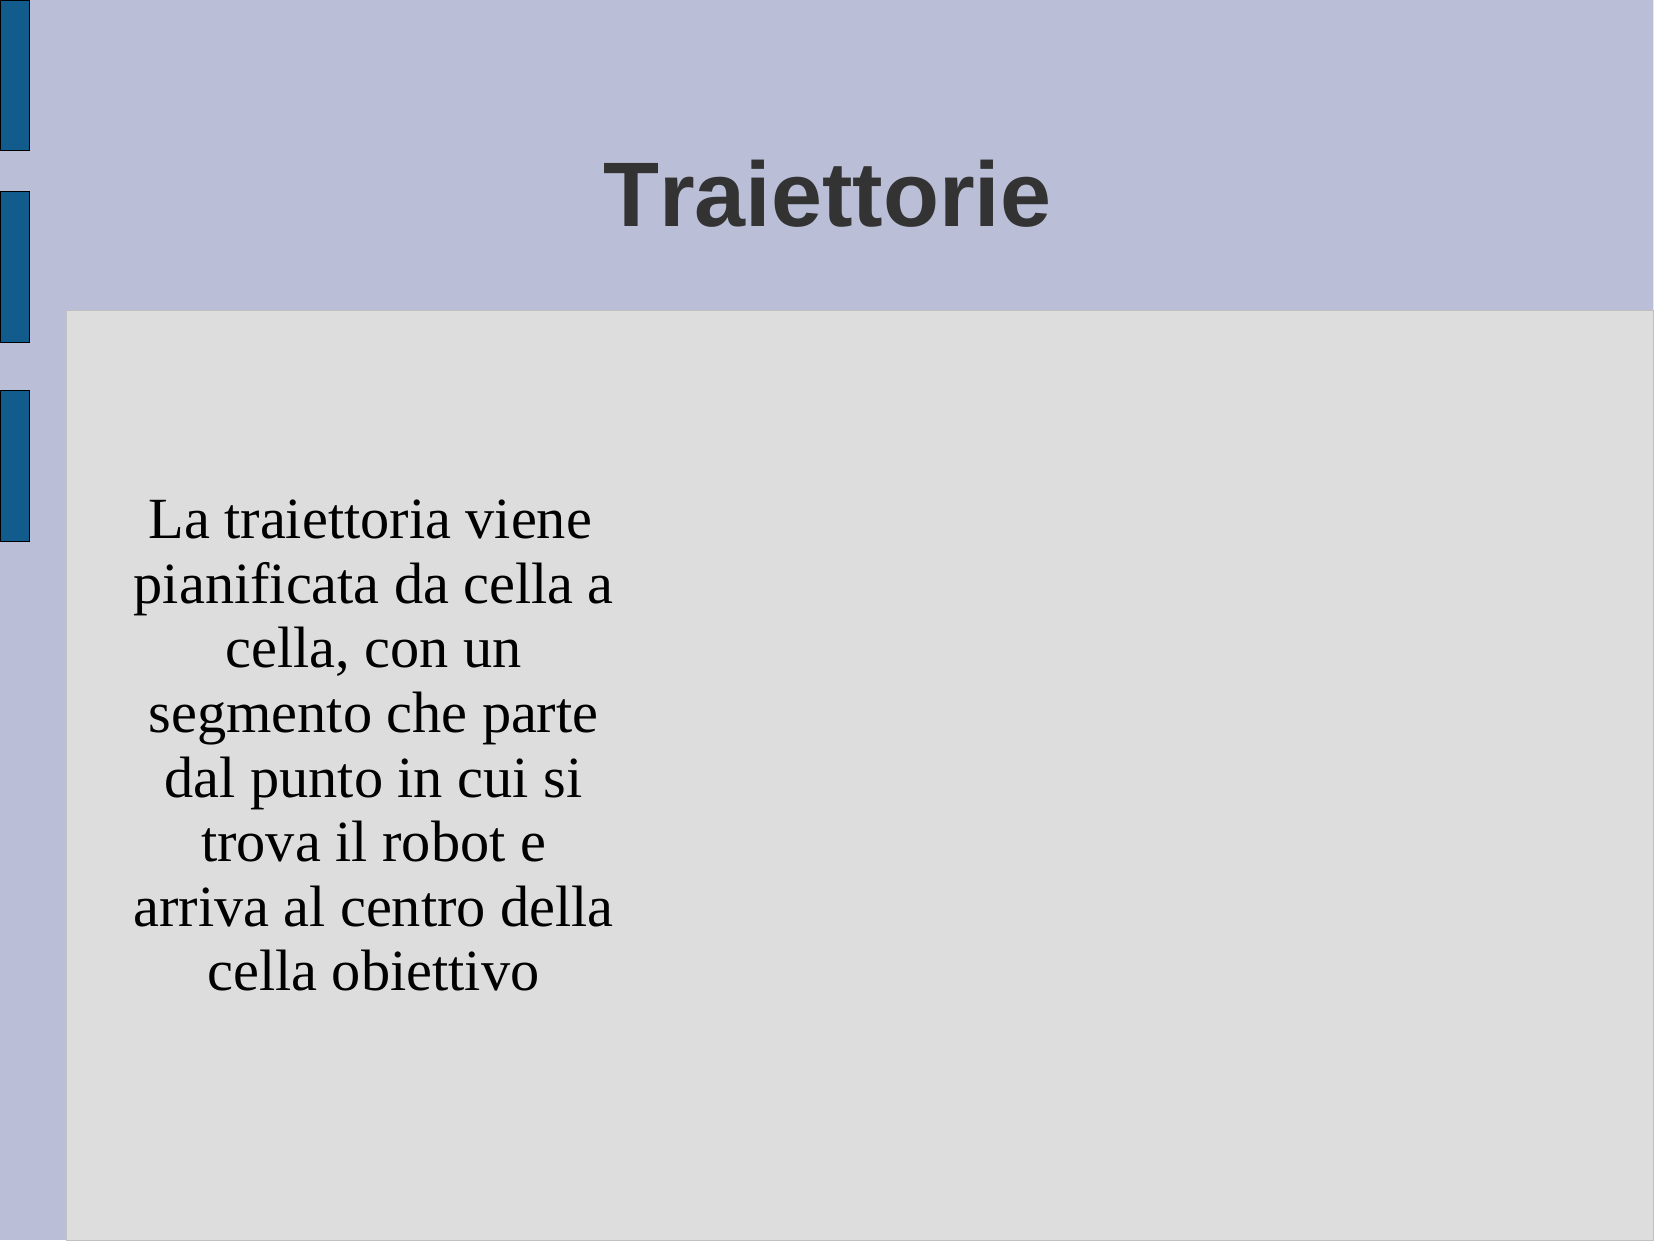

# Traiettorie
 La traiettoria viene pianificata da cella a cella, con un segmento che parte dal punto in cui si trova il robot e arriva al centro della cella obiettivo